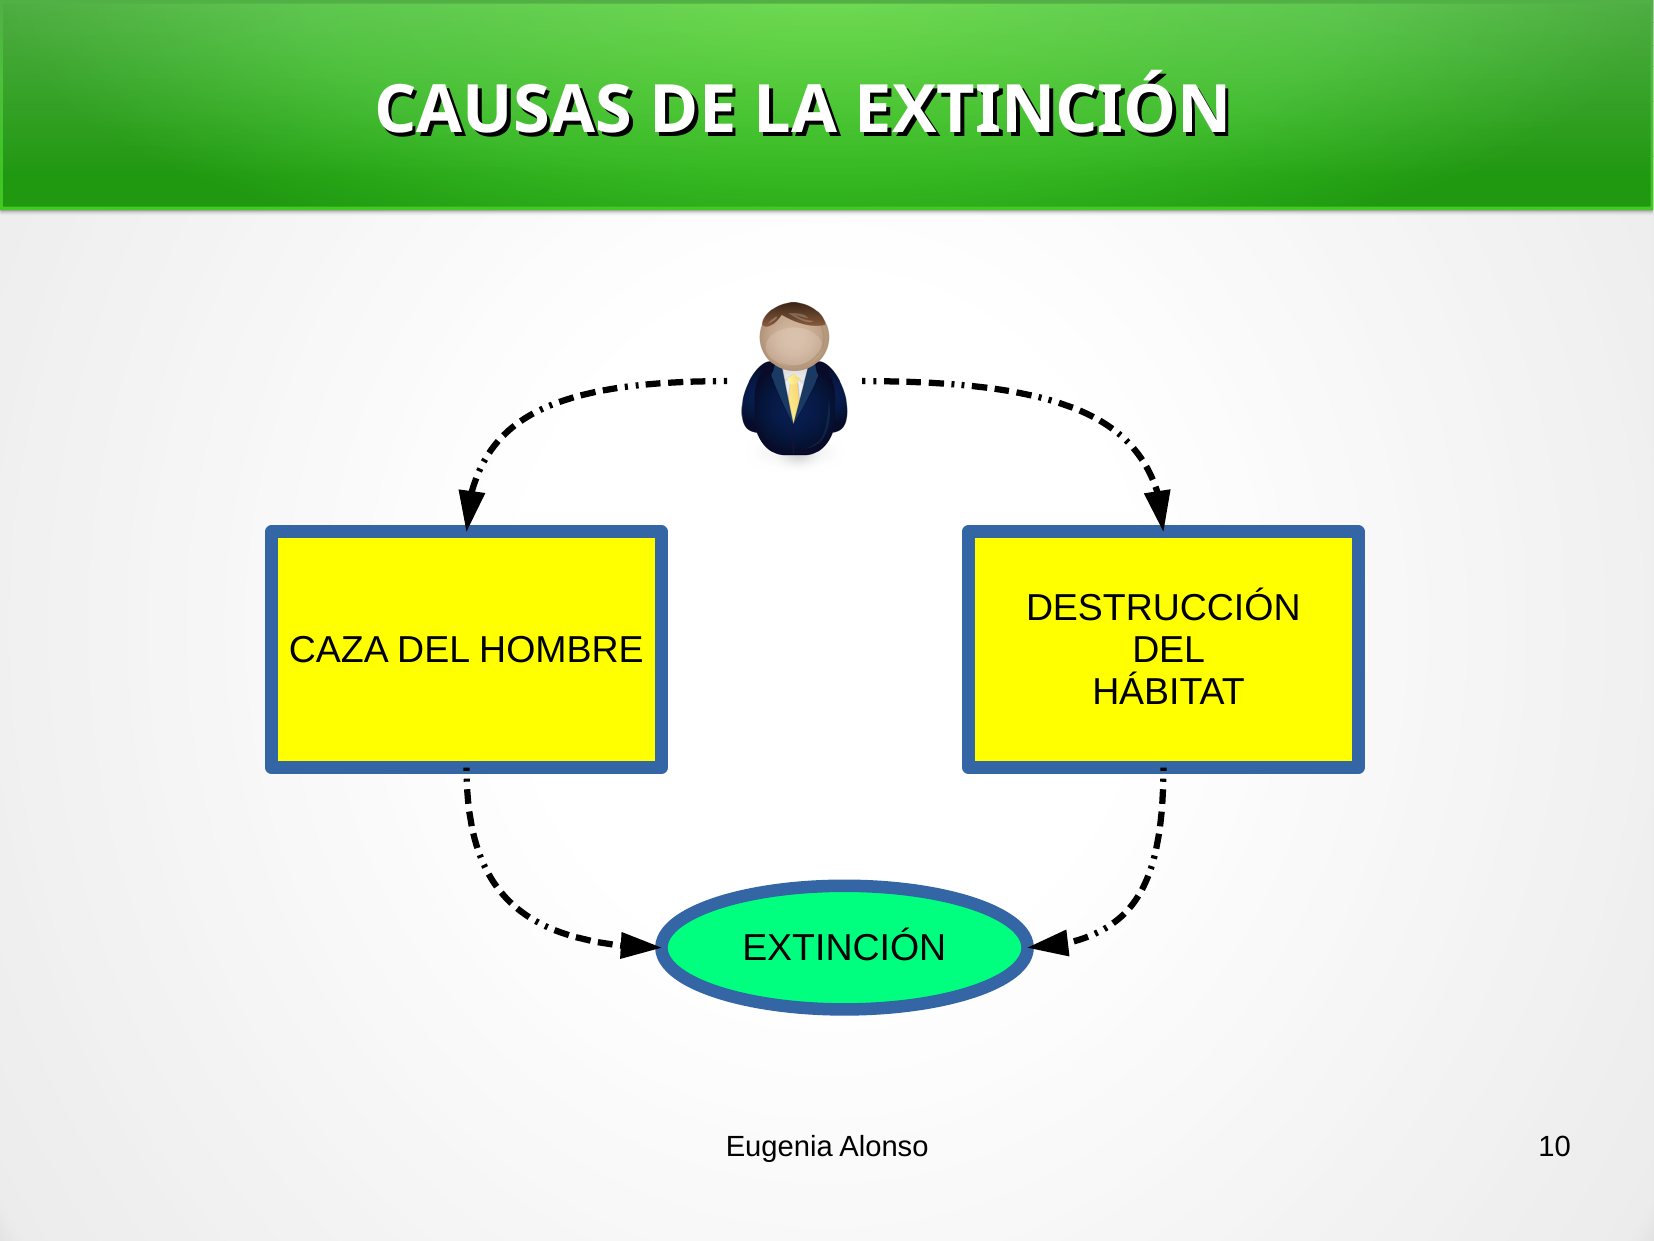

# CAUSAS DE LA EXTINCIÓN
CAZA DEL HOMBRE
DESTRUCCIÓN
 DEL
 HÁBITAT
EXTINCIÓN
Eugenia Alonso
10